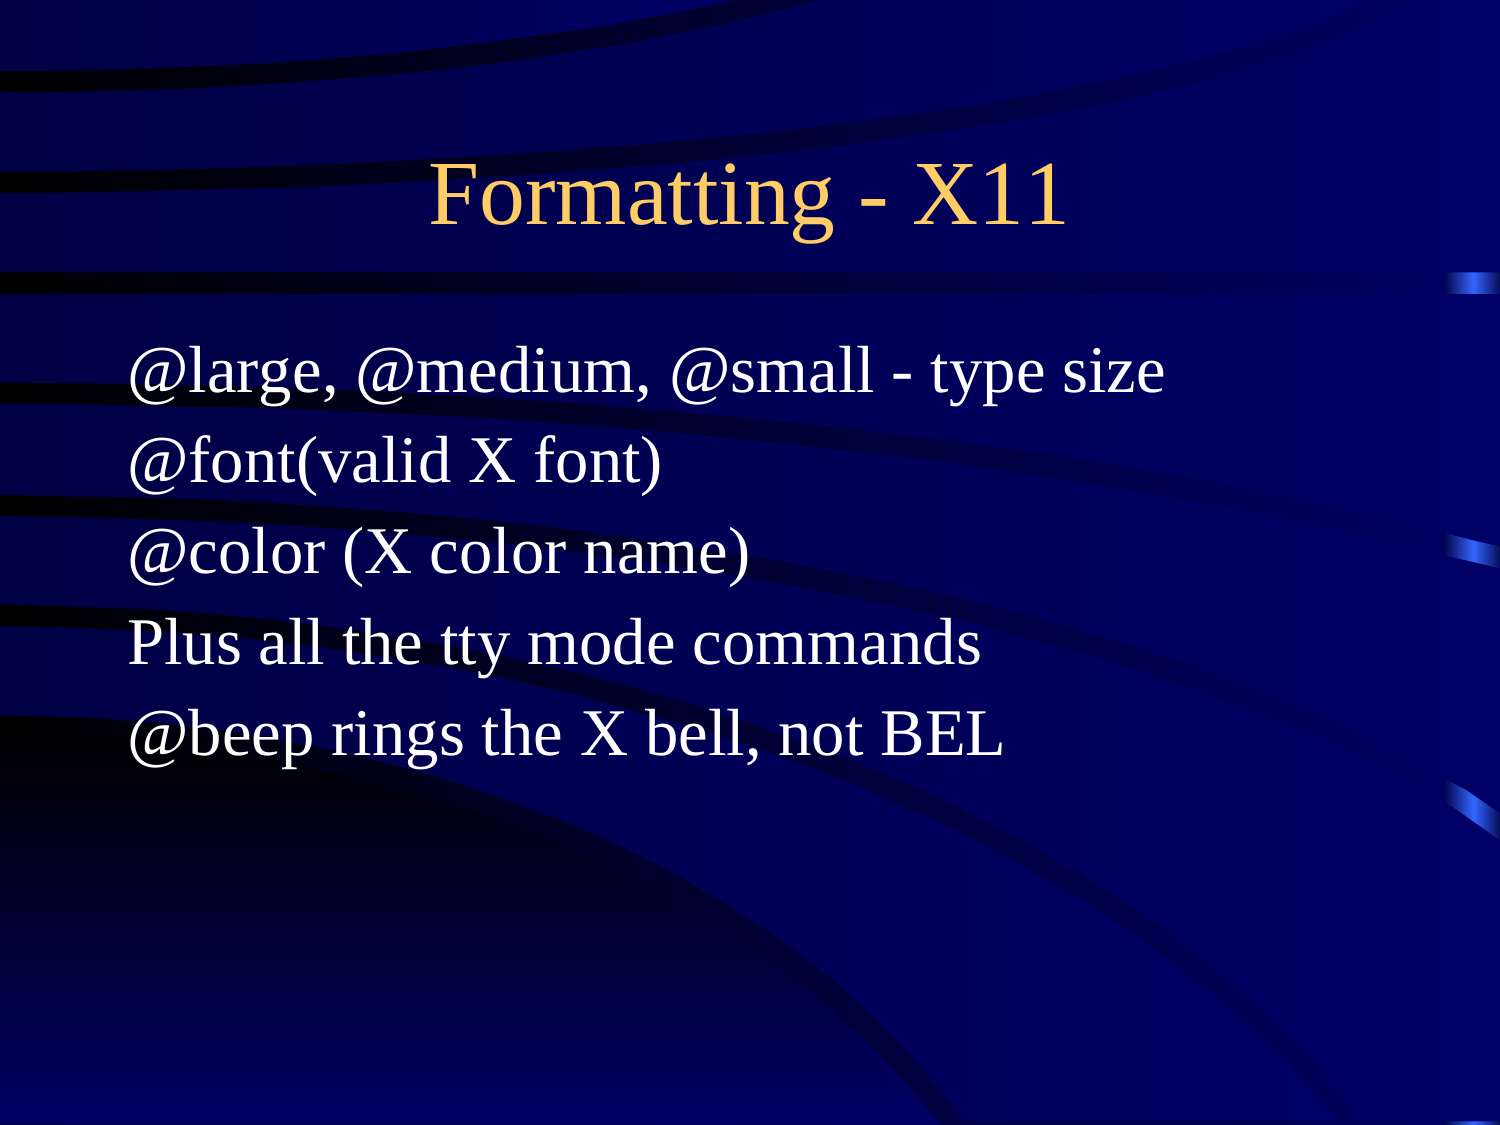

# Formatting - X11
@large, @medium, @small - type size
@font(valid X font)
@color (X color name)
Plus all the tty mode commands
@beep rings the X bell, not BEL